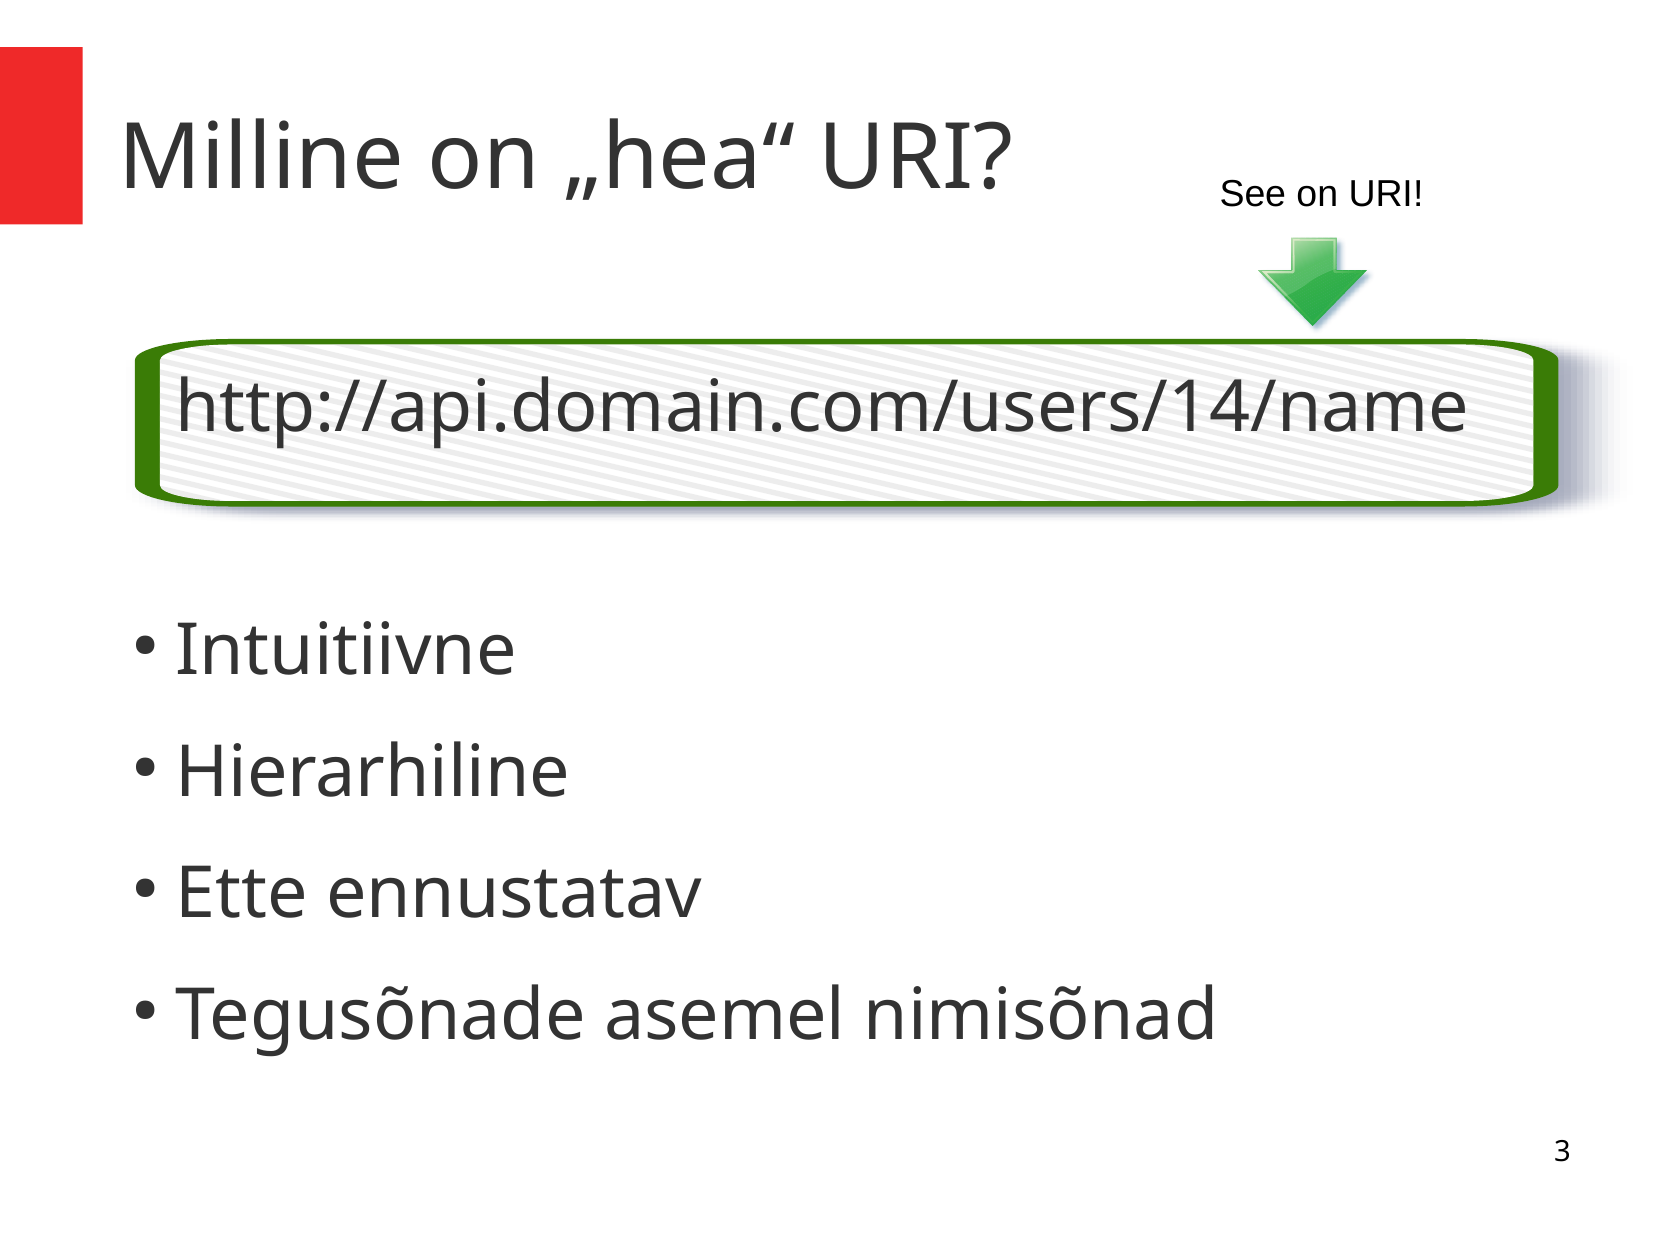

# Milline on „hea“ URI?
See on URI!
http://api.domain.com/users/14/name
Intuitiivne
Hierarhiline
Ette ennustatav
Tegusõnade asemel nimisõnad
3